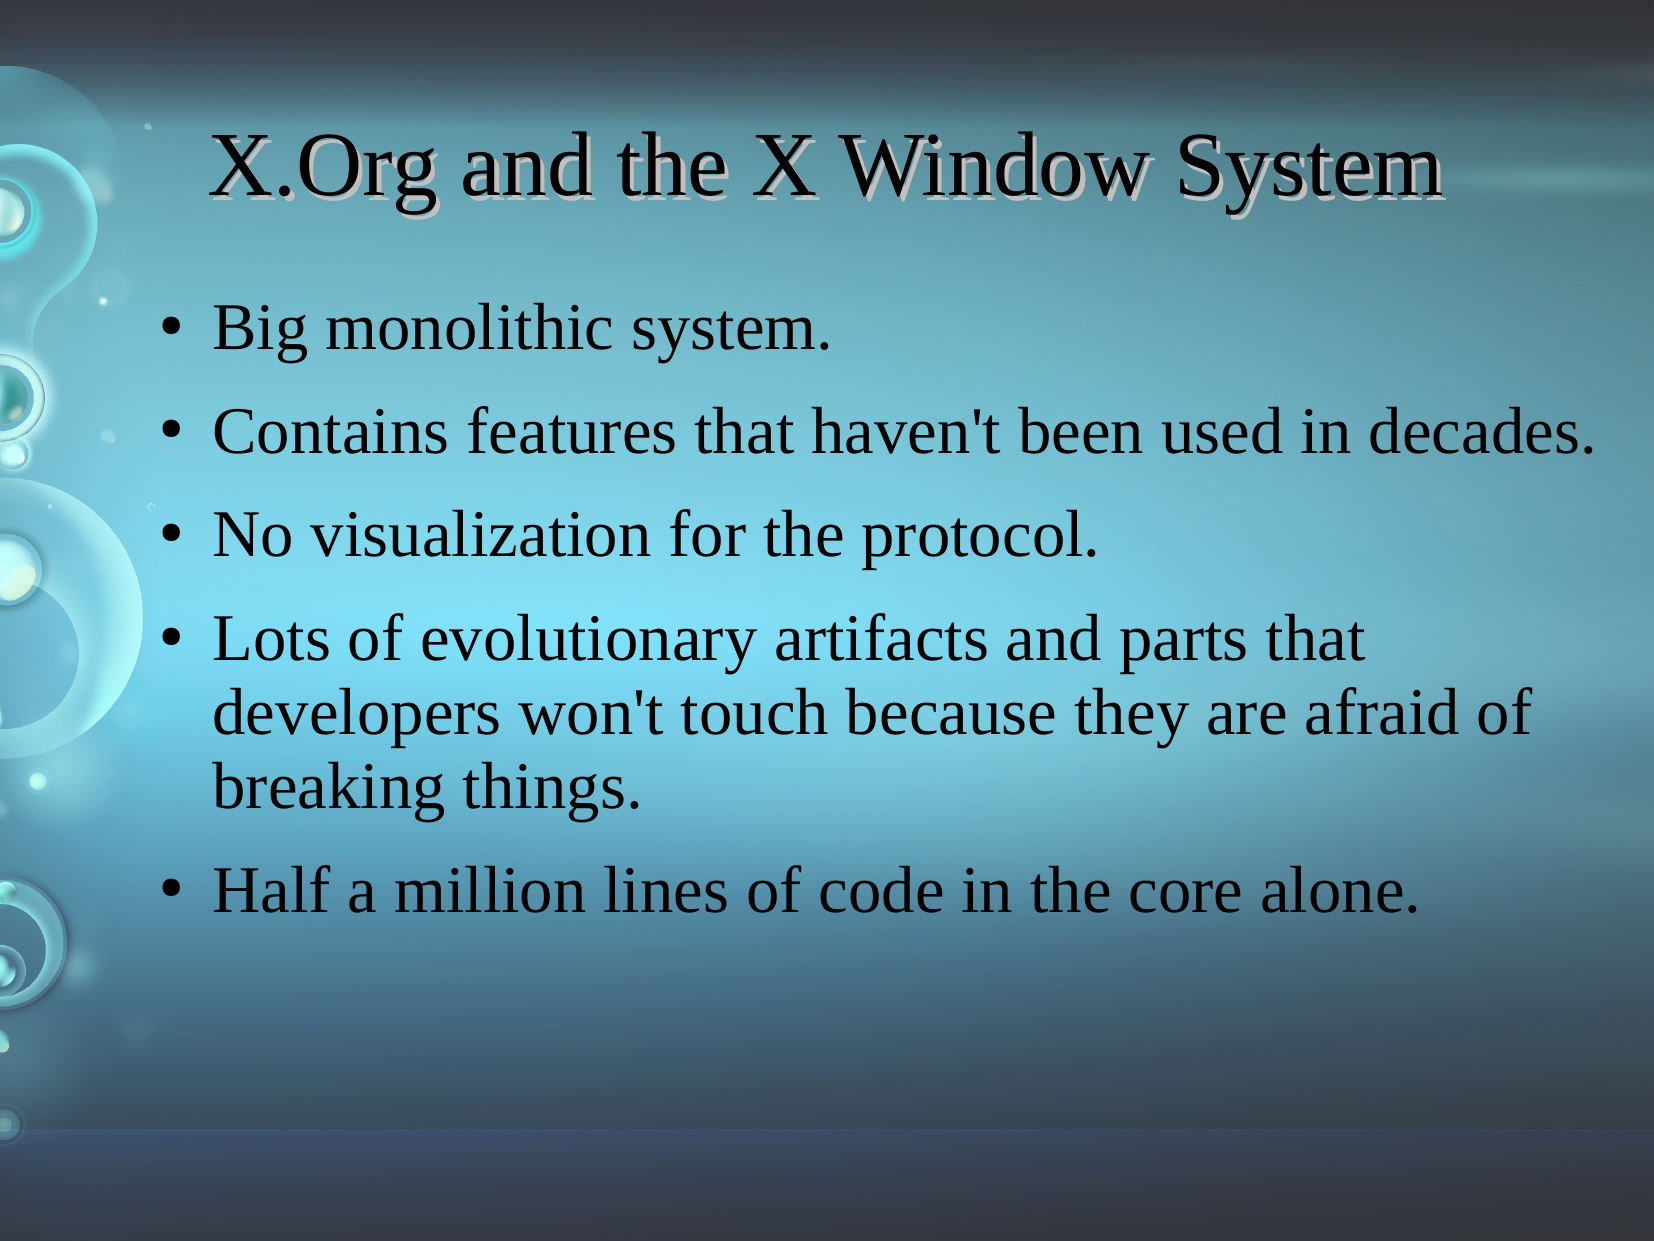

# X.Org and the X Window System
Big monolithic system.
Contains features that haven't been used in decades.
No visualization for the protocol.
Lots of evolutionary artifacts and parts that developers won't touch because they are afraid of breaking things.
Half a million lines of code in the core alone.